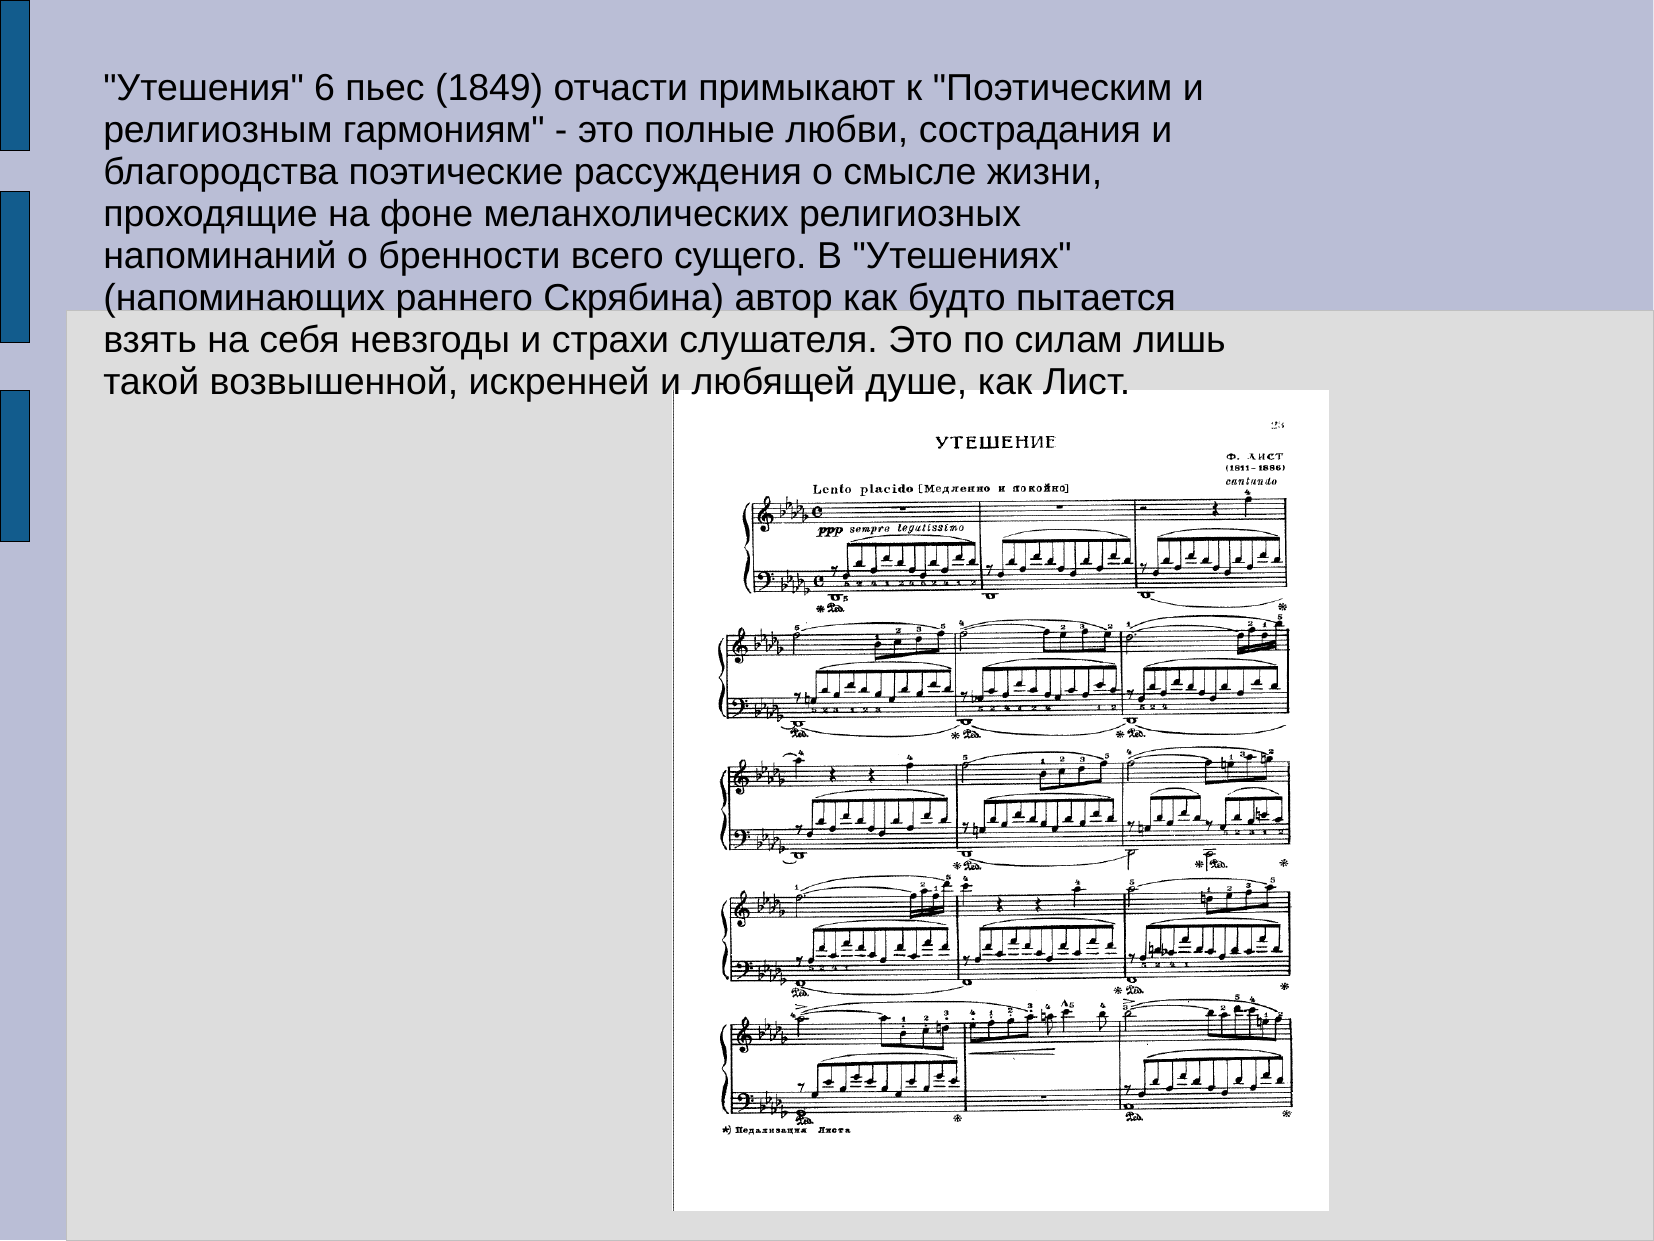

"Утешения" 6 пьес (1849) отчасти примыкают к "Поэтическим и религиозным гармониям" - это полные любви, сострадания и благородства поэтические рассуждения о смысле жизни, проходящие на фоне меланхолических религиозных напоминаний о бренности всего сущего. В "Утешениях" (напоминающих раннего Скрябина) автор как будто пытается взять на себя невзгоды и страхи слушателя. Это по силам лишь такой возвышенной, искренней и любящей душе, как Лист.
#